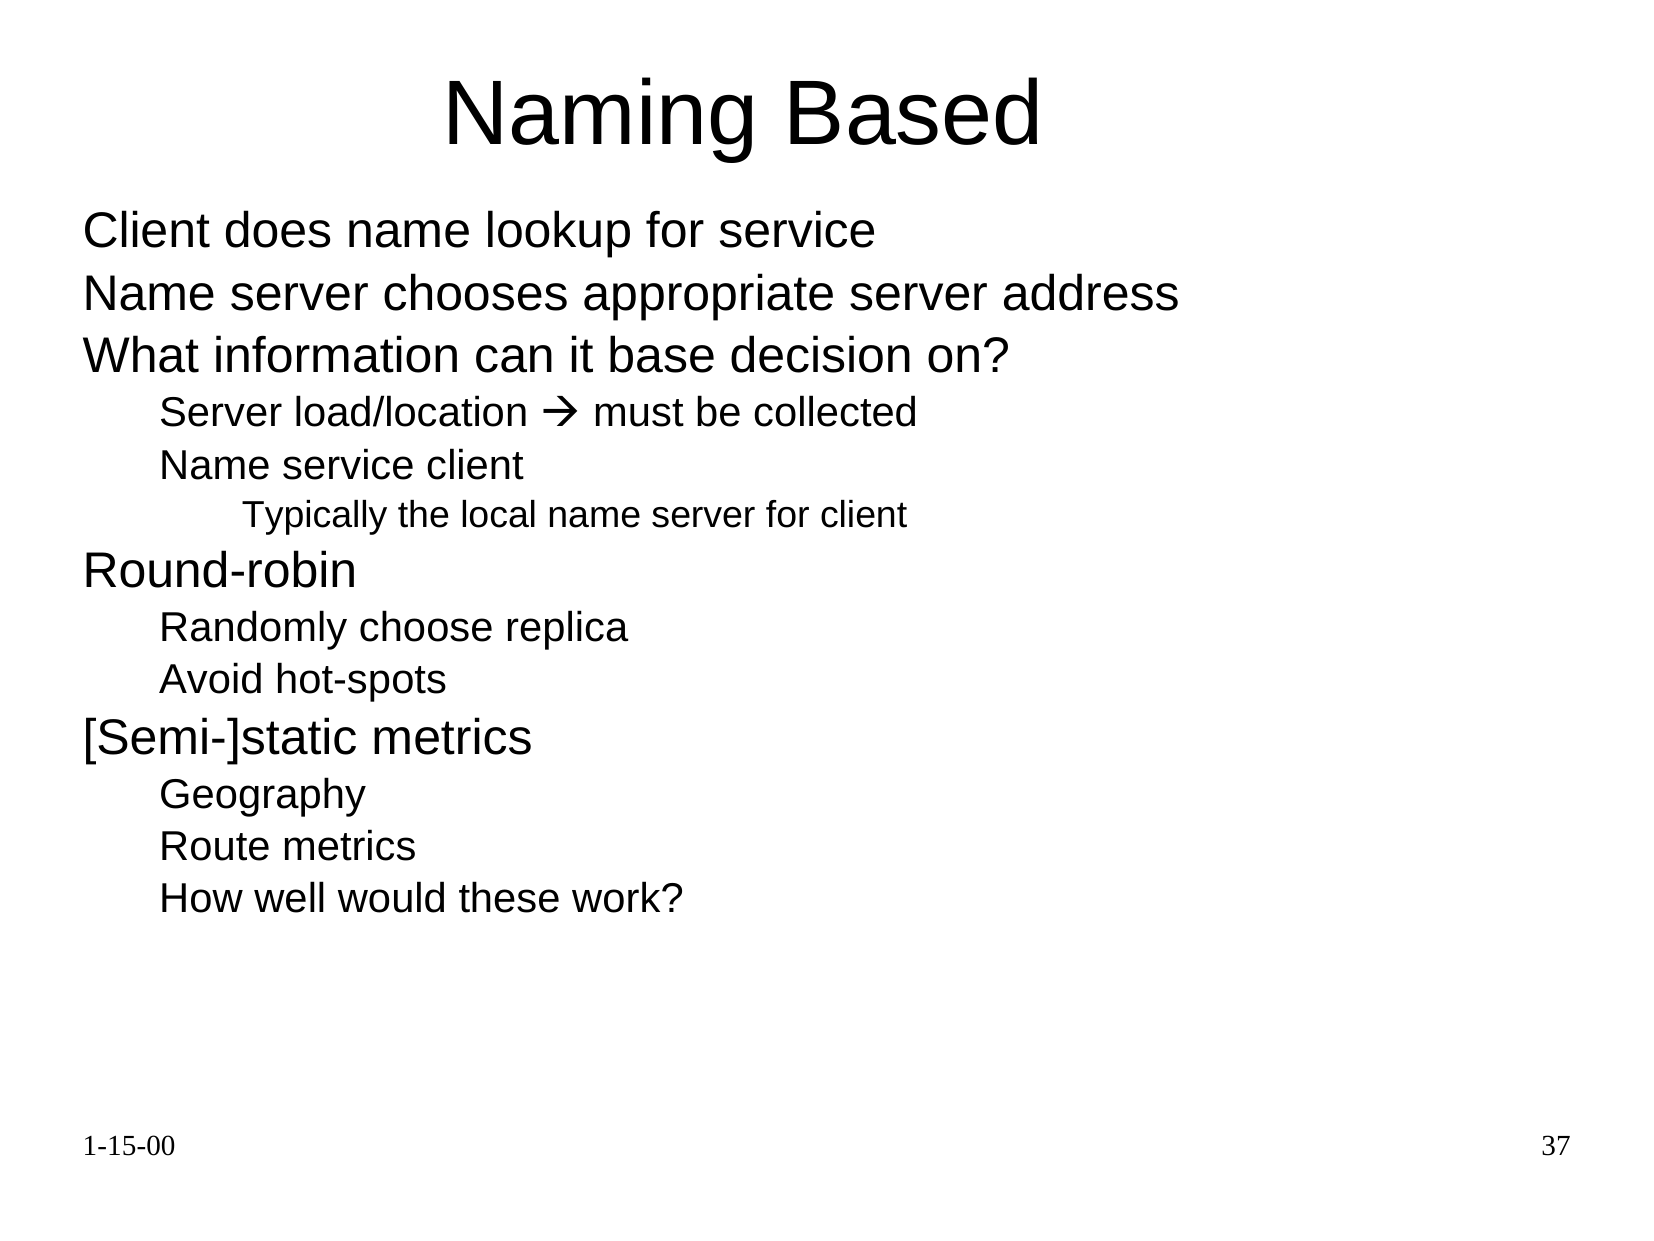

# Naming Based
Client does name lookup for service
Name server chooses appropriate server address
What information can it base decision on?
Server load/location  must be collected
Name service client
Typically the local name server for client
Round-robin
Randomly choose replica
Avoid hot-spots
[Semi-]static metrics
Geography
Route metrics
How well would these work?
1-15-00
37